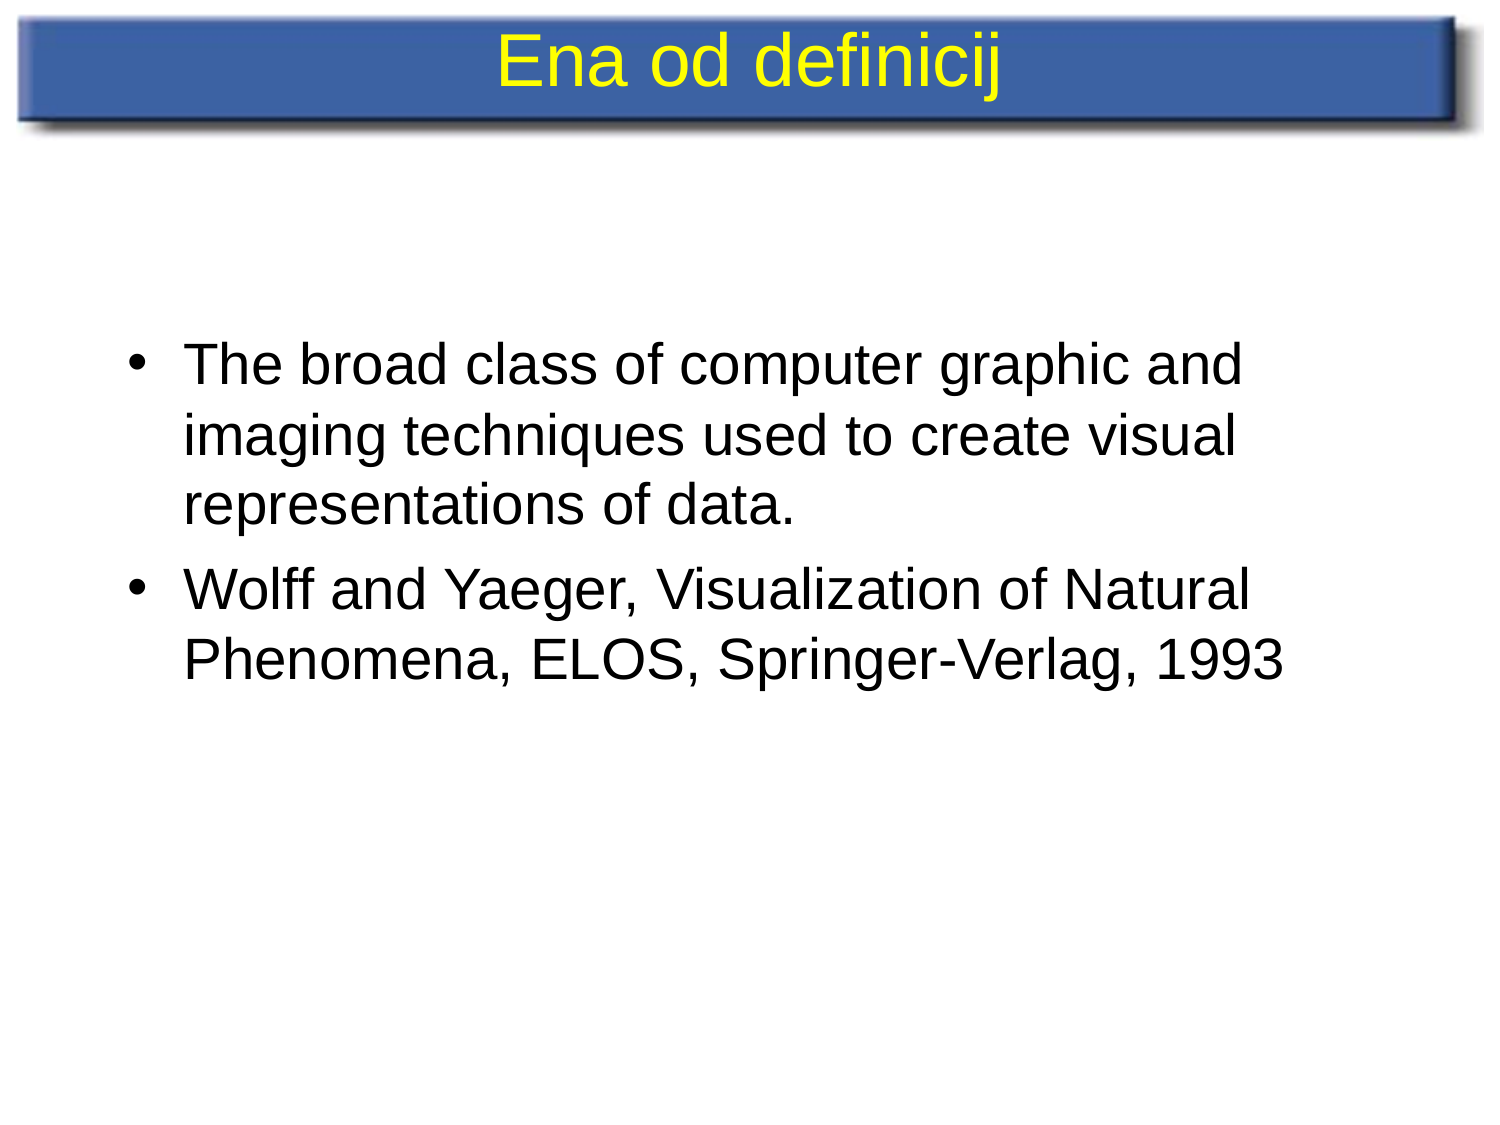

# Ena od definicij
The broad class of computer graphic and imaging techniques used to create visual representations of data.
Wolff and Yaeger, Visualization of Natural Phenomena, ELOS, Springer-Verlag, 1993